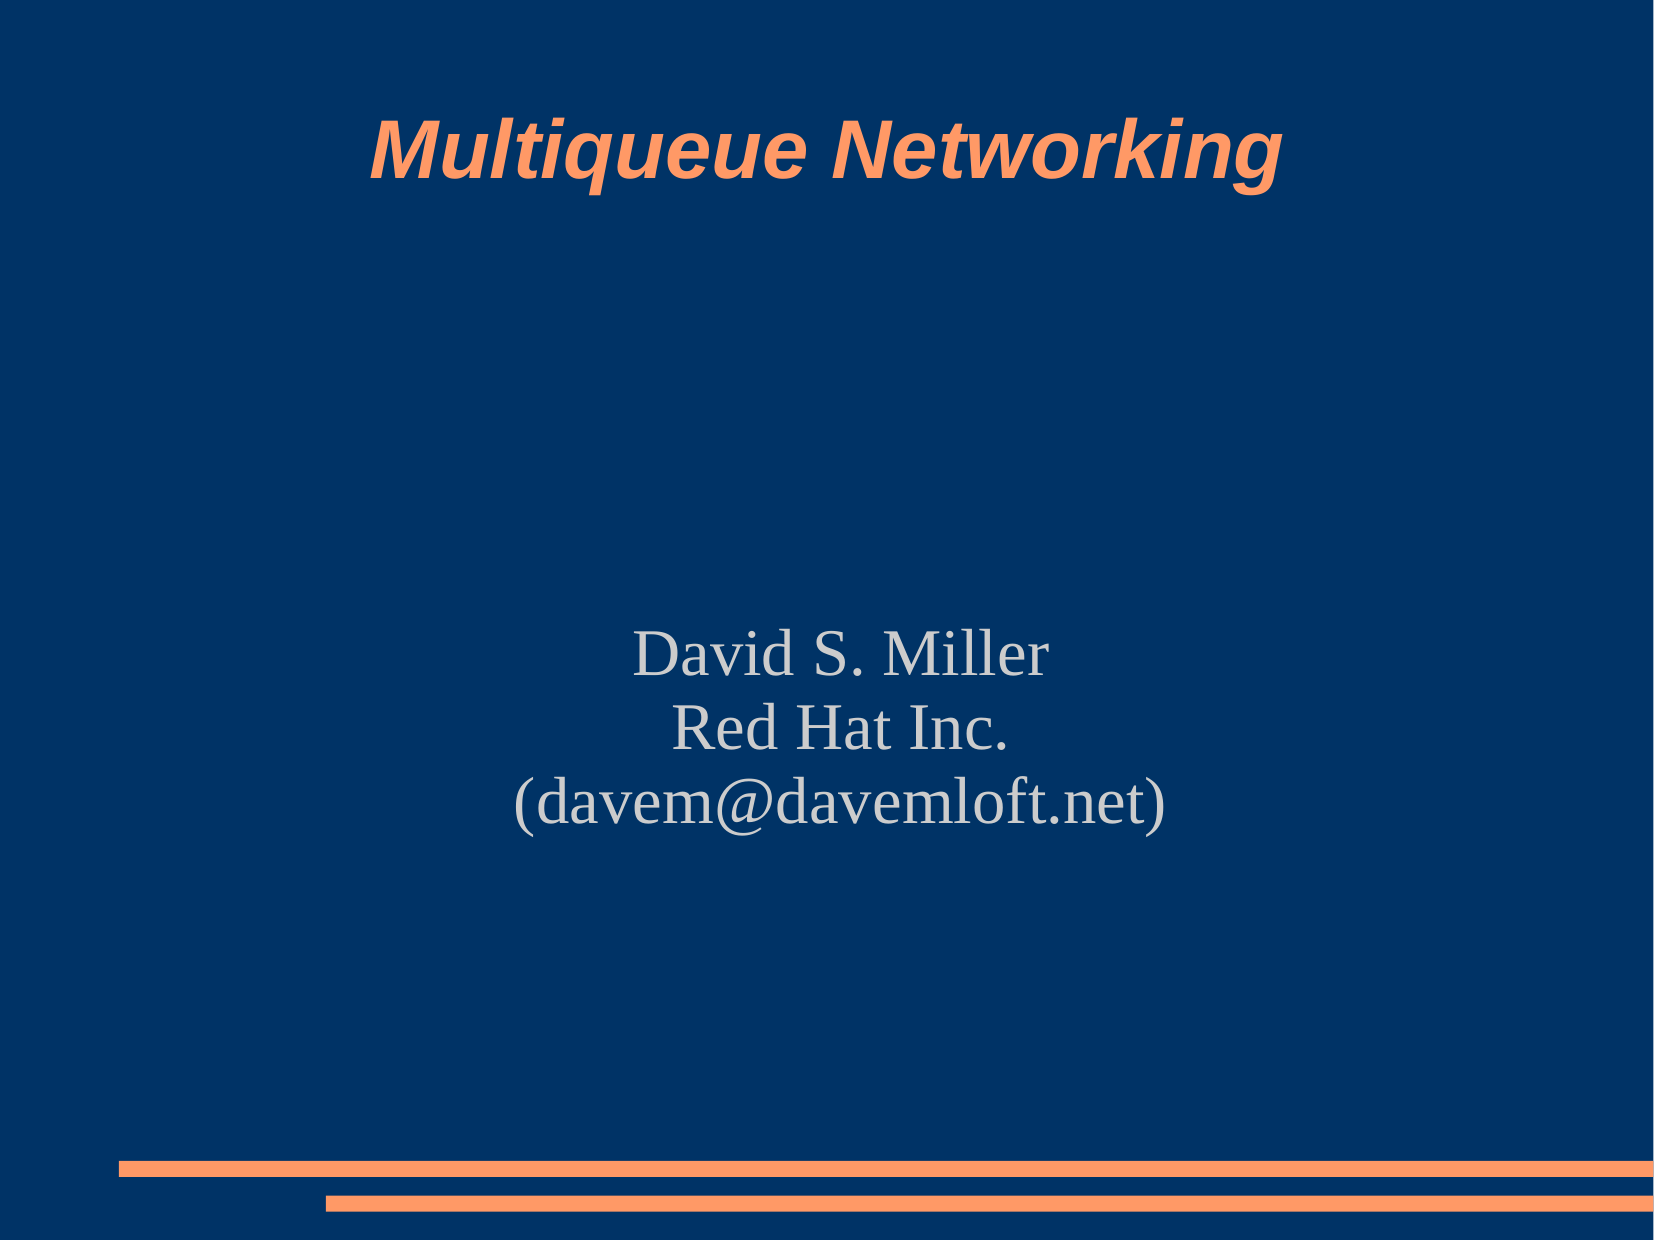

# Multiqueue Networking
David S. Miller
Red Hat Inc.
(davem@davemloft.net)